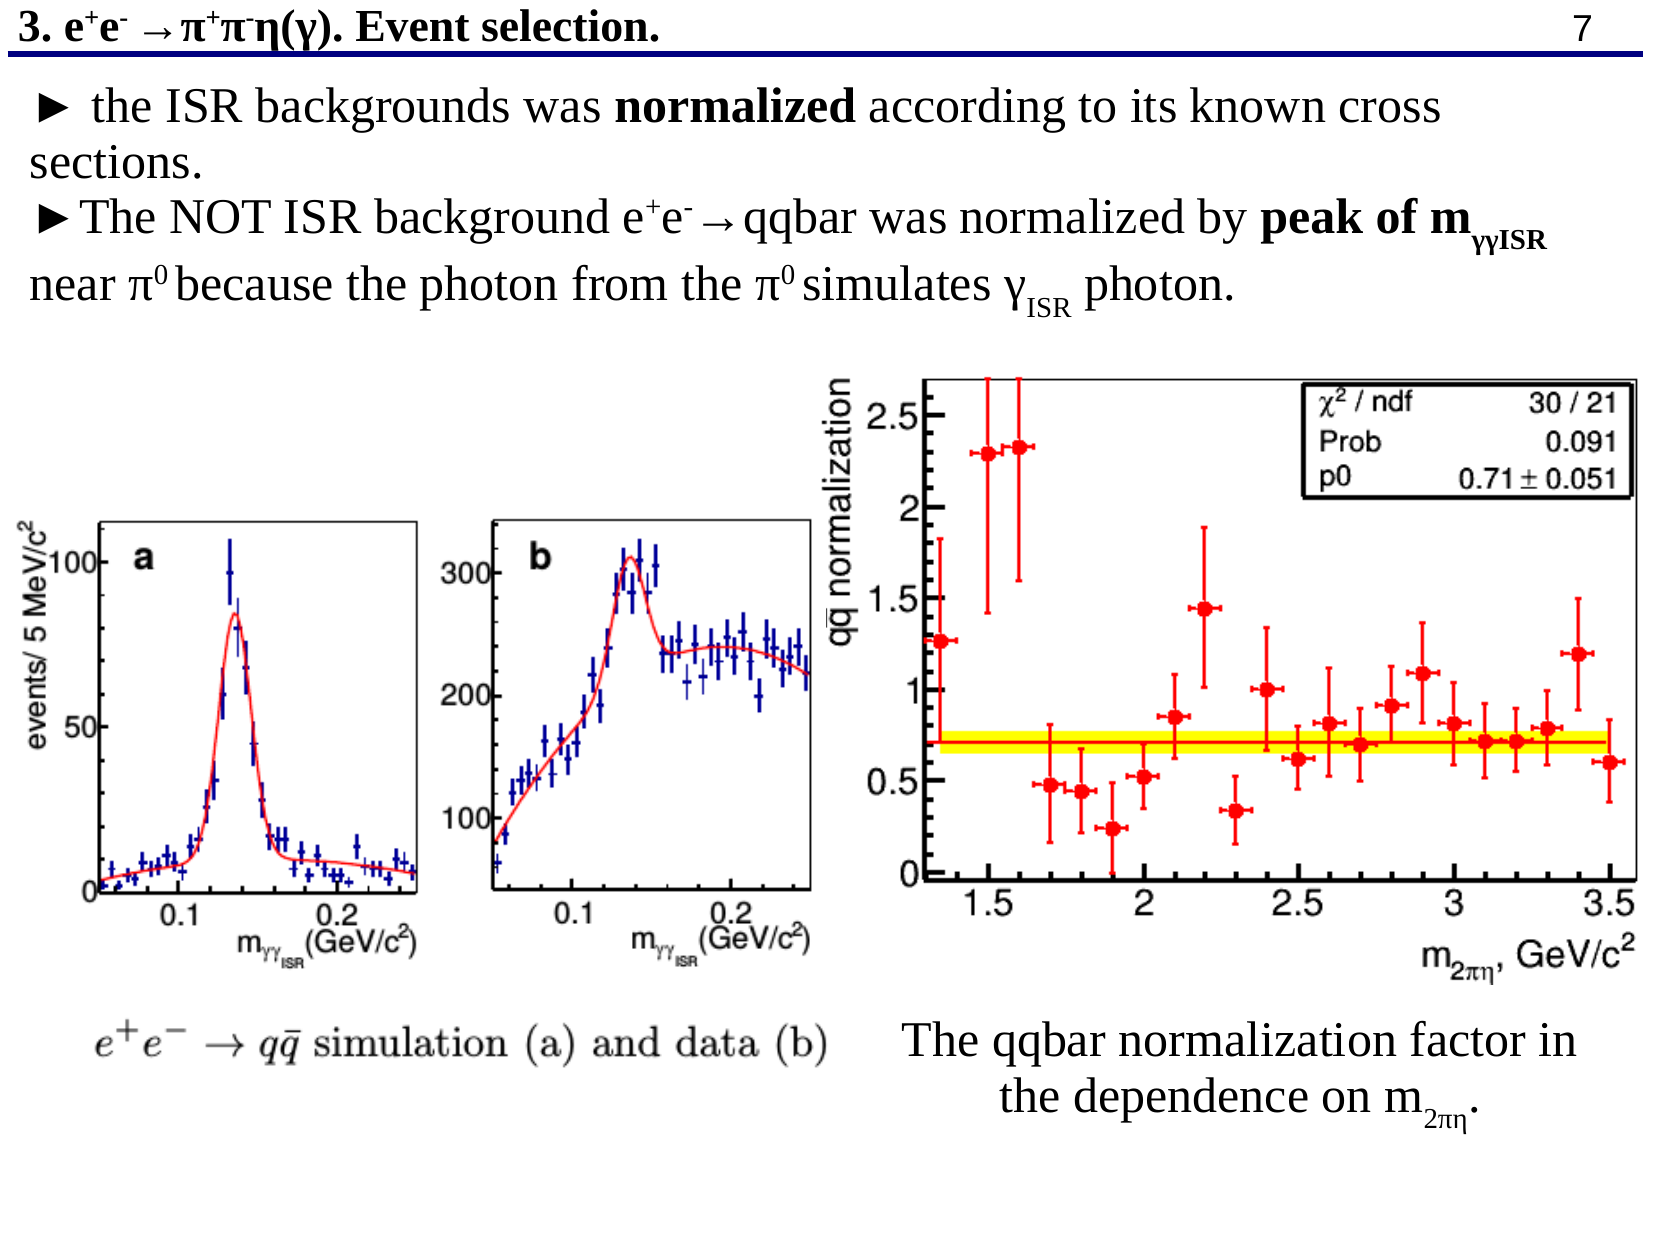

7
3. e+e- →π+π-η(γ). Event selection.
► the ISR backgrounds was normalized according to its known cross sections.
►The NOT ISR background e+e-→qqbar was normalized by peak of mγγISR near π0 because the photon from the π0 simulates γISR photon.
The qqbar normalization factor in the dependence on m2πη.